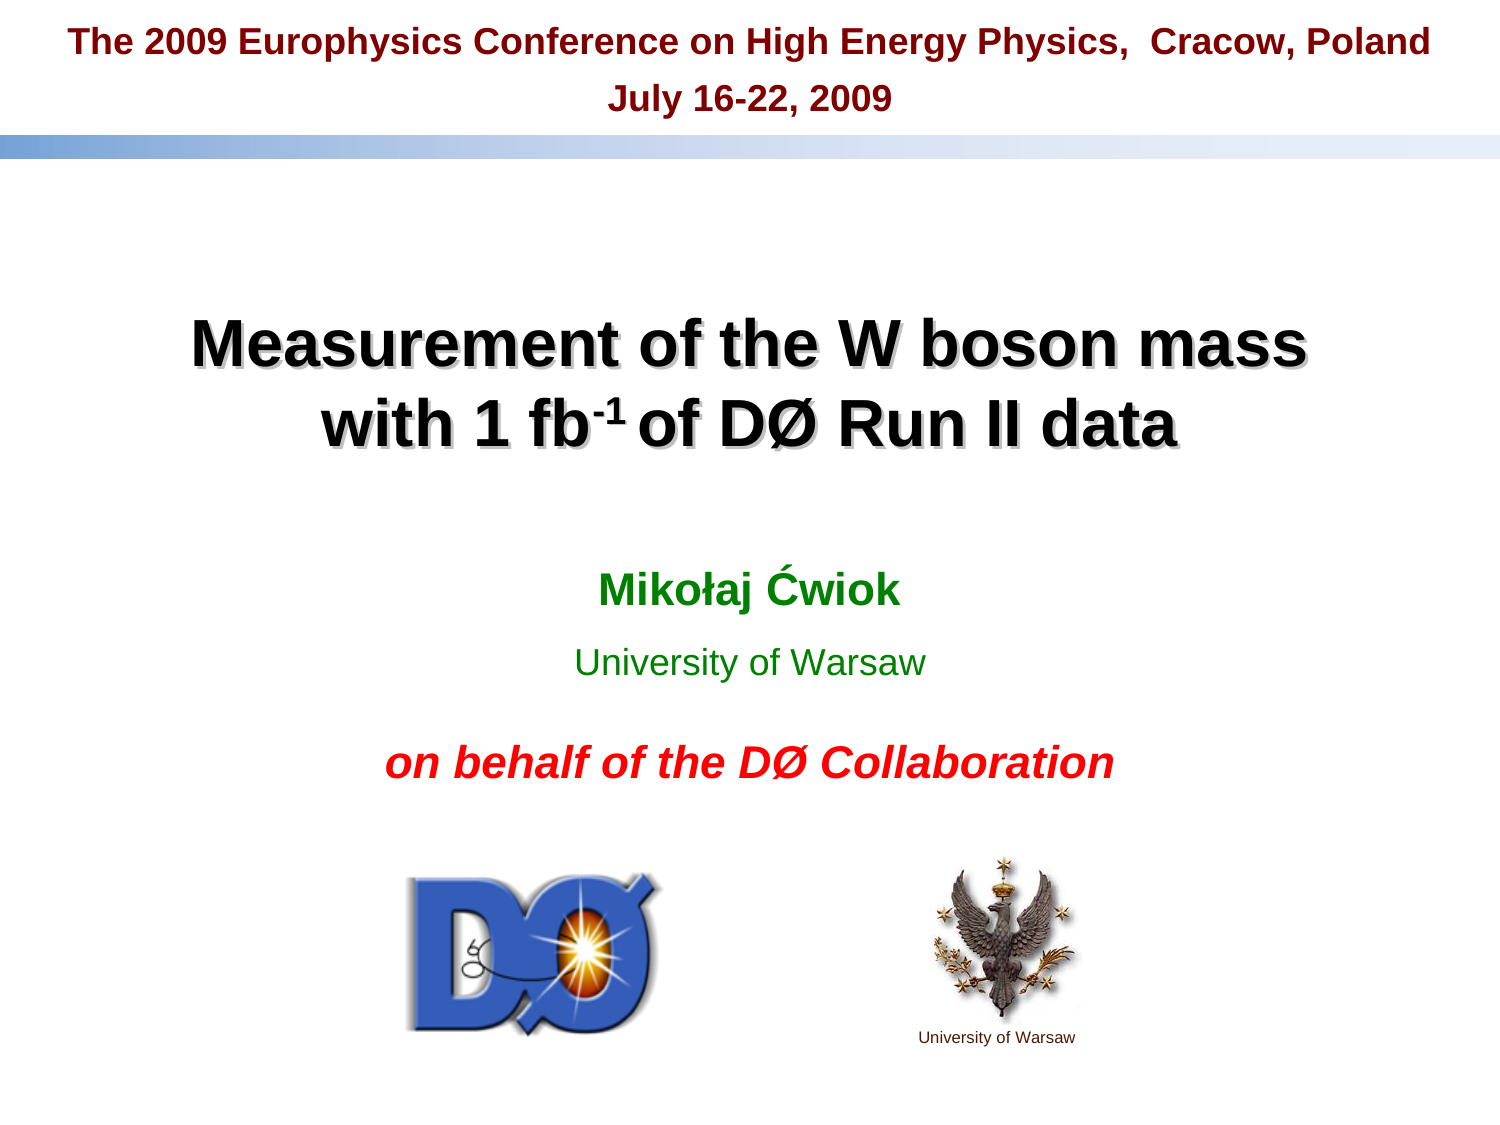

The 2009 Europhysics Conference on High Energy Physics, Cracow, Poland
July 16-22, 2009
Measurement of the W boson mass
with 1 fb-1 of DØ Run II data
Mikołaj Ćwiok
University of Warsaw
on behalf of the DØ Collaboration
University of Warsaw